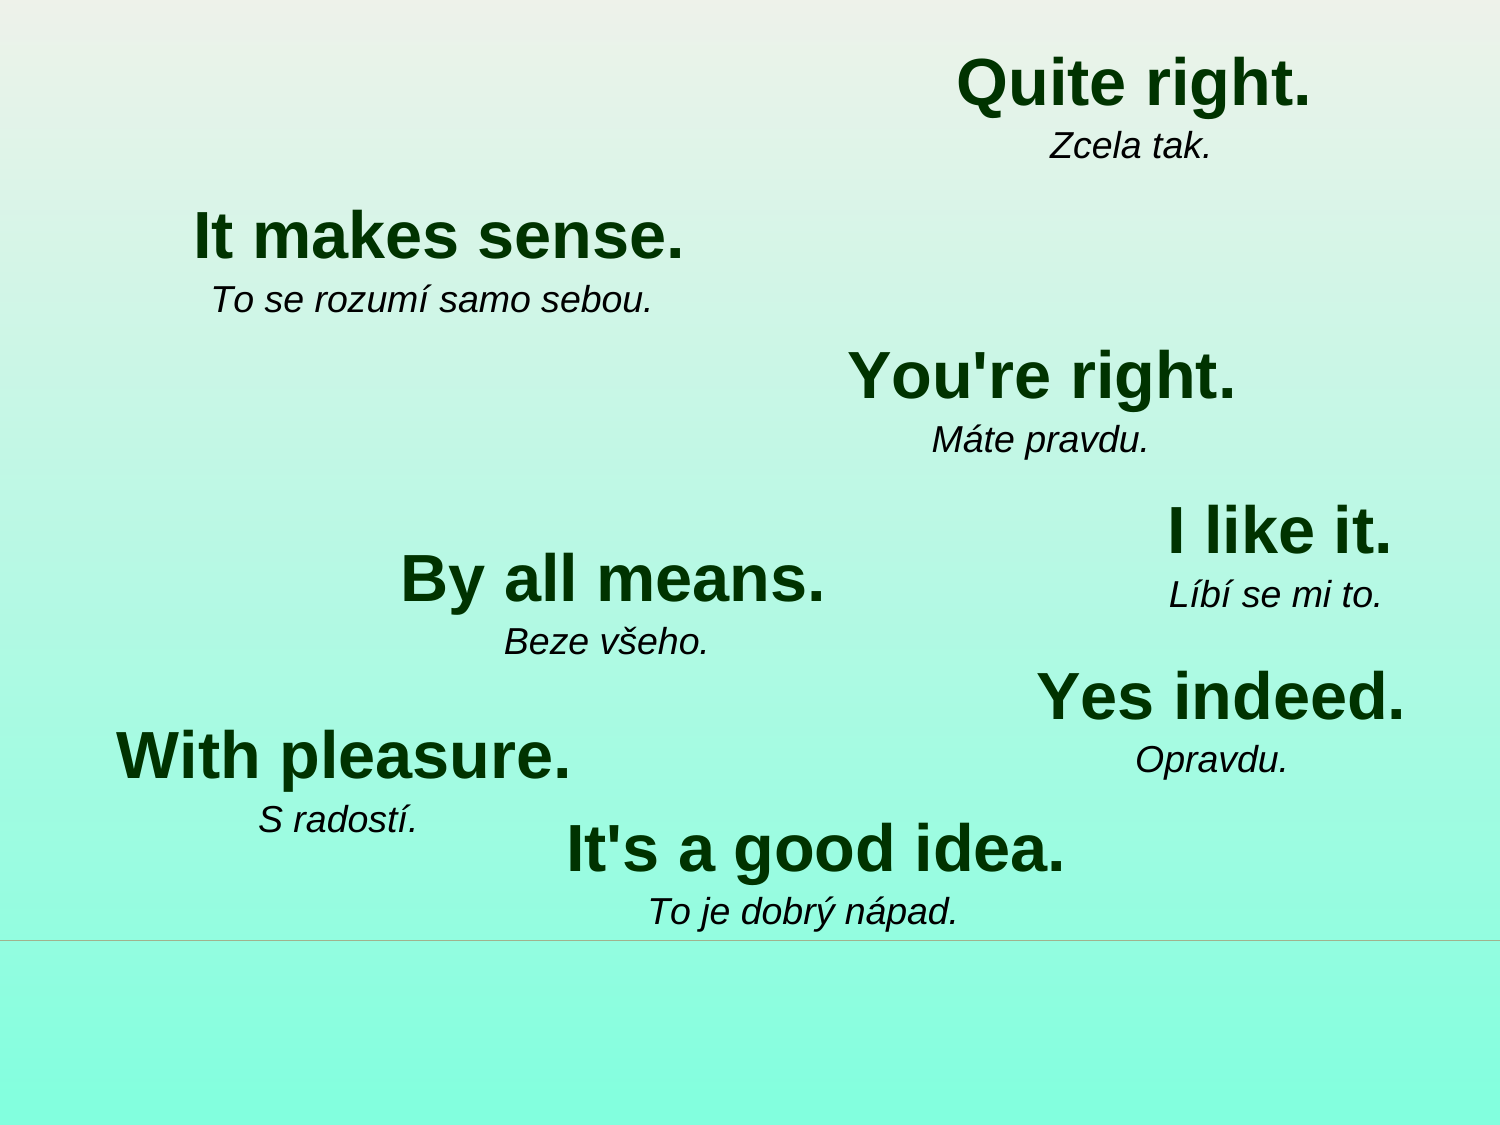

Quite right.
Zcela tak.
It makes sense.
To se rozumí samo sebou.
You're right.
Máte pravdu.
I like it.
By all means.
Líbí se mi to.
Beze všeho.
Yes indeed.
With pleasure.
Opravdu.
S radostí.
It's a good idea.
To je dobrý nápad.